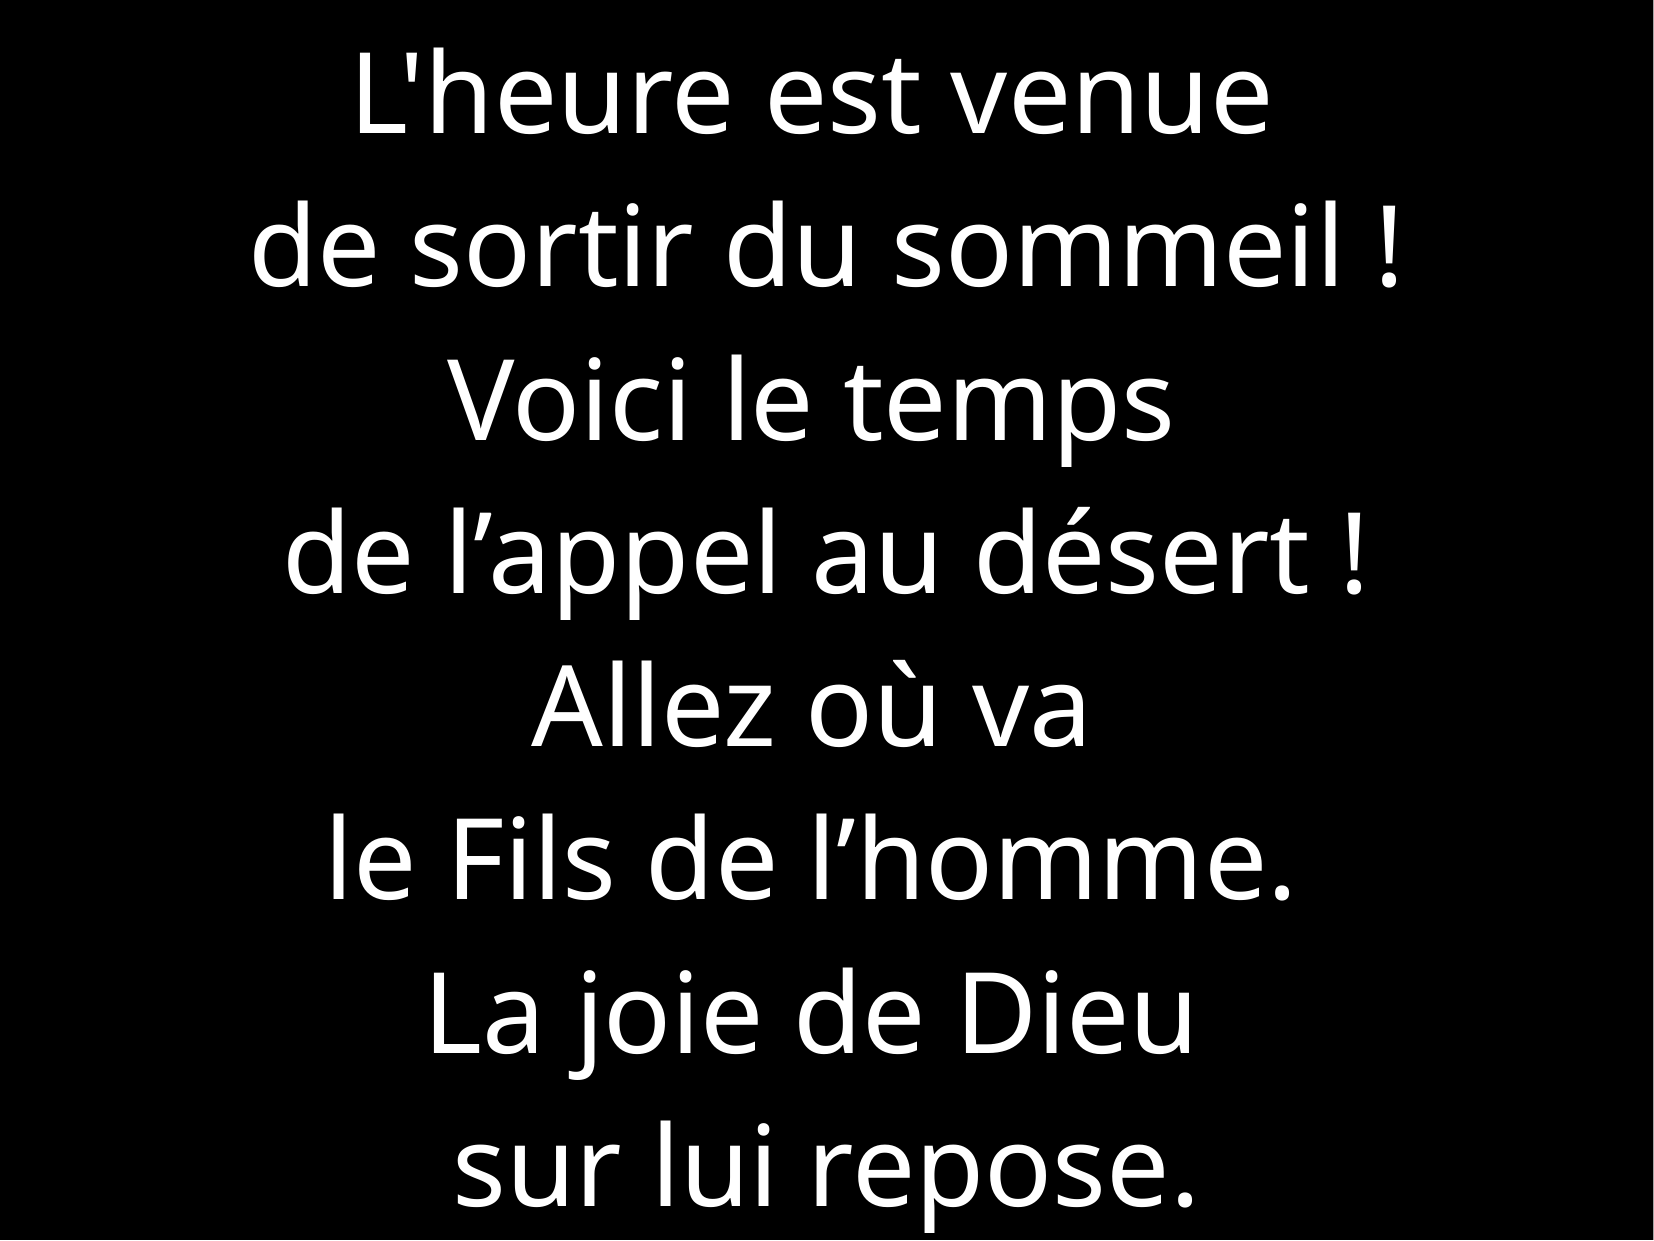

L'heure est venue
de sortir du sommeil !
Voici le temps
de l’appel au désert !
Allez où va
le Fils de l’homme.
La joie de Dieu
sur lui repose.